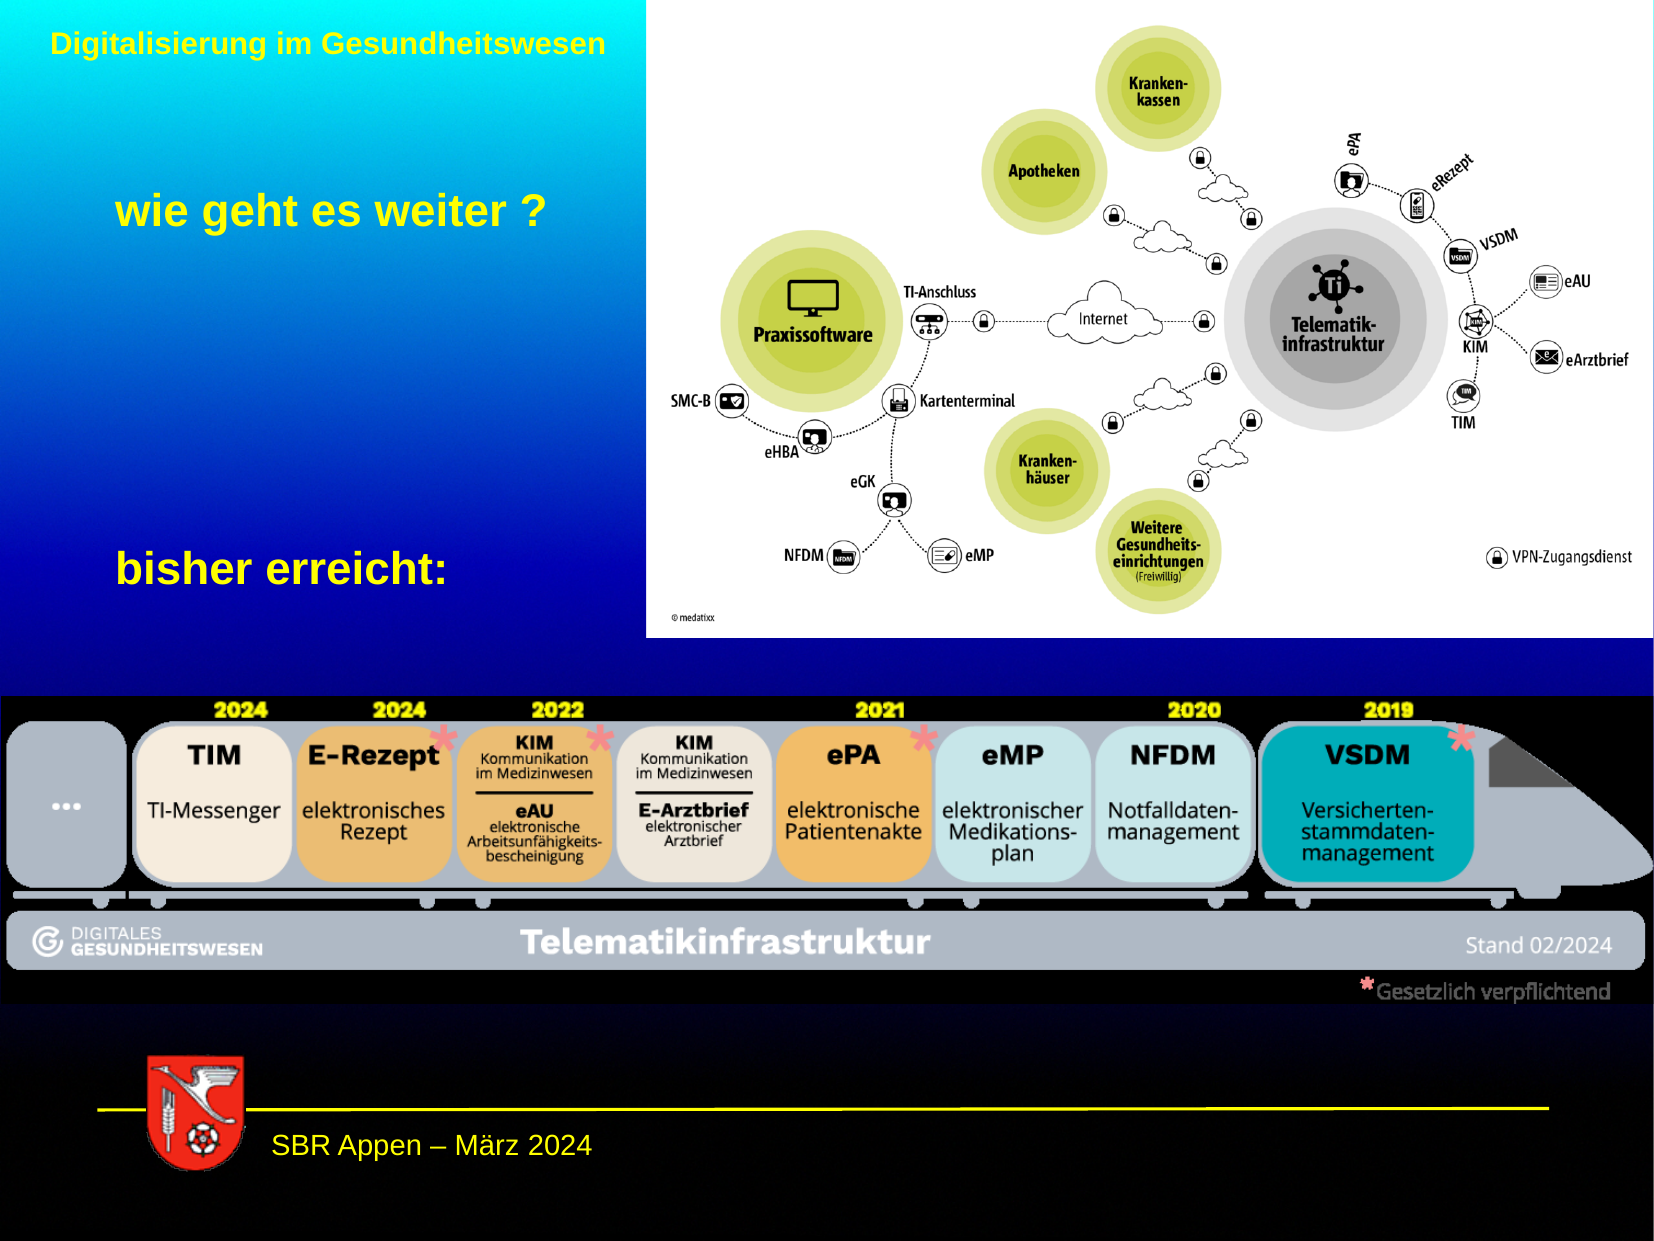

Digitalisierung im Gesundheitswesen
wie geht es weiter ?
bisher erreicht:
SBR Appen – März 2024